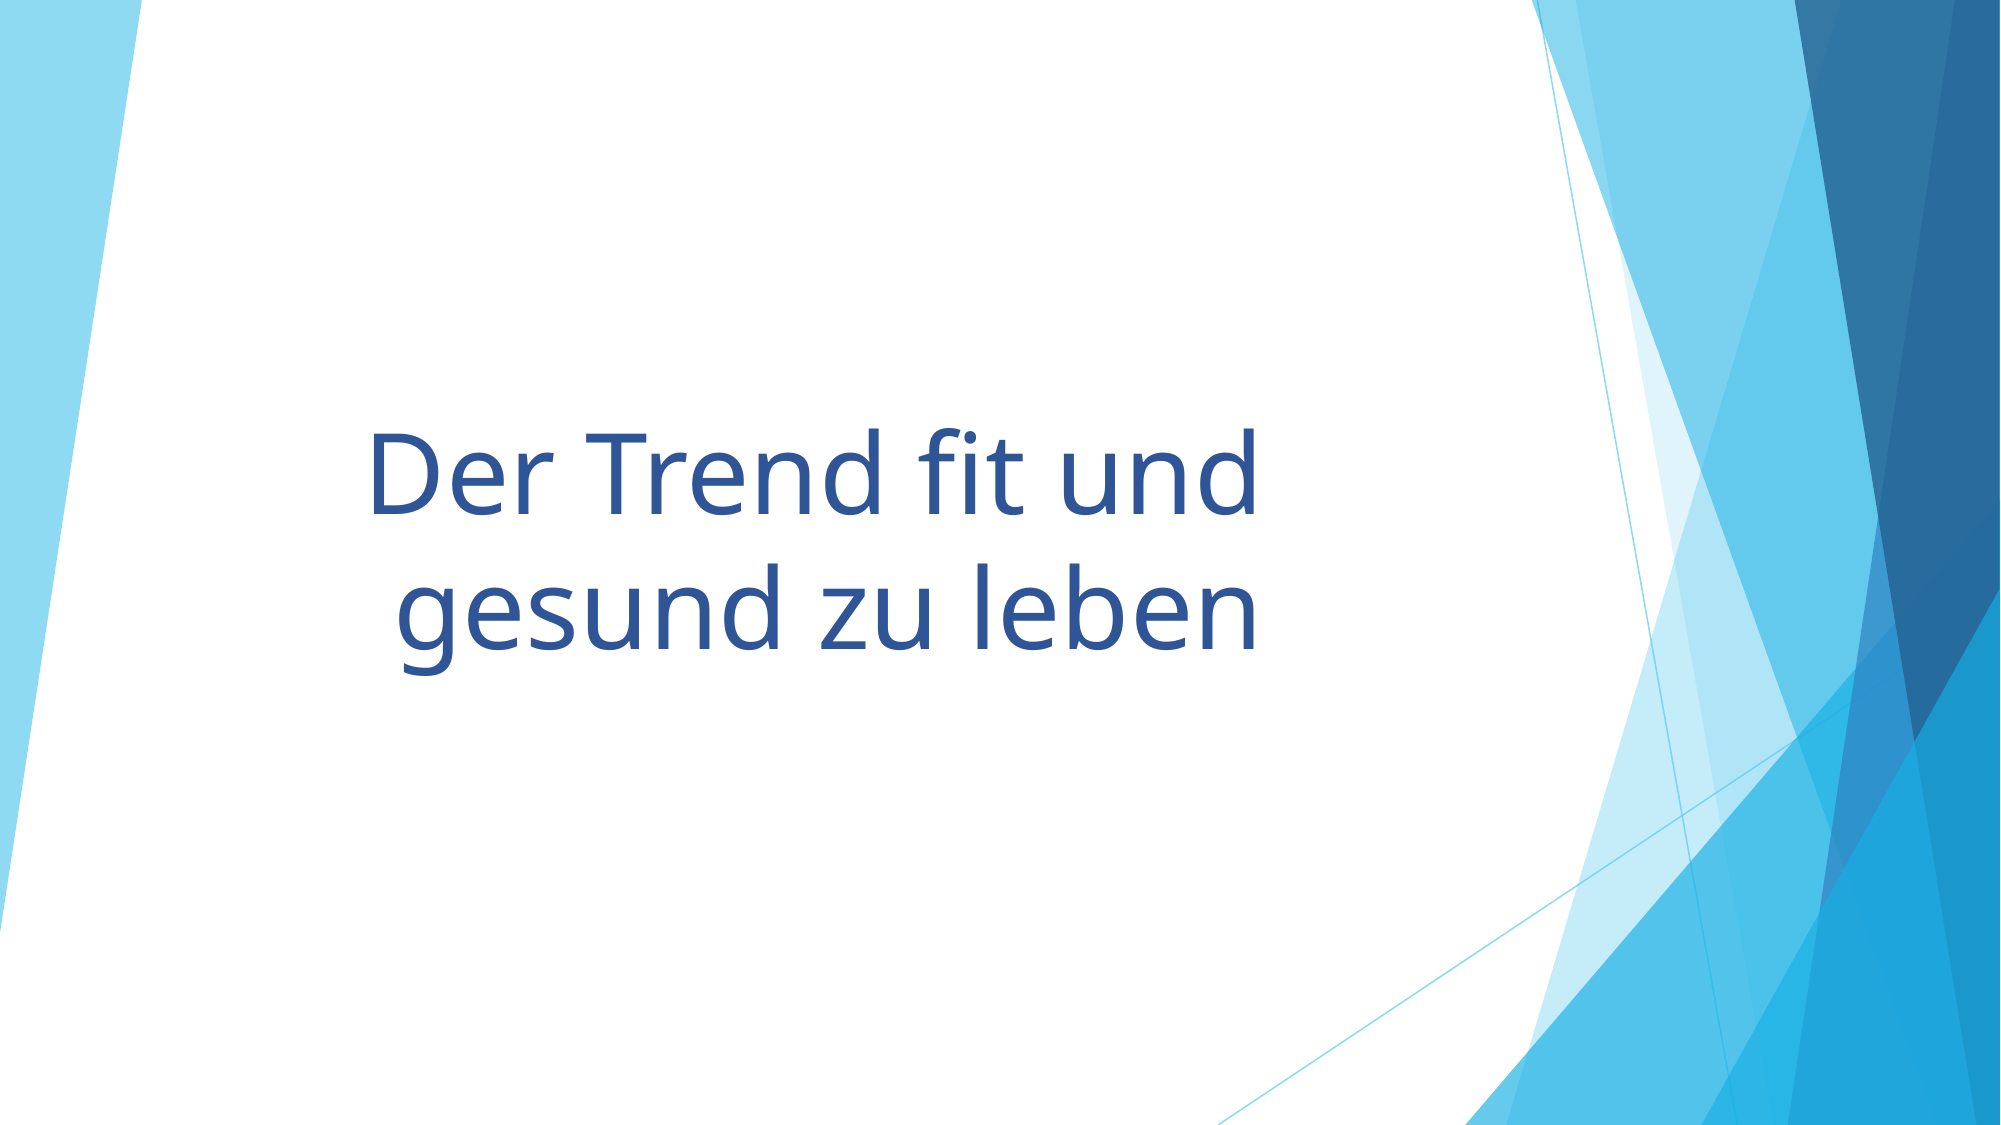

# Der Trend fit und gesund zu leben